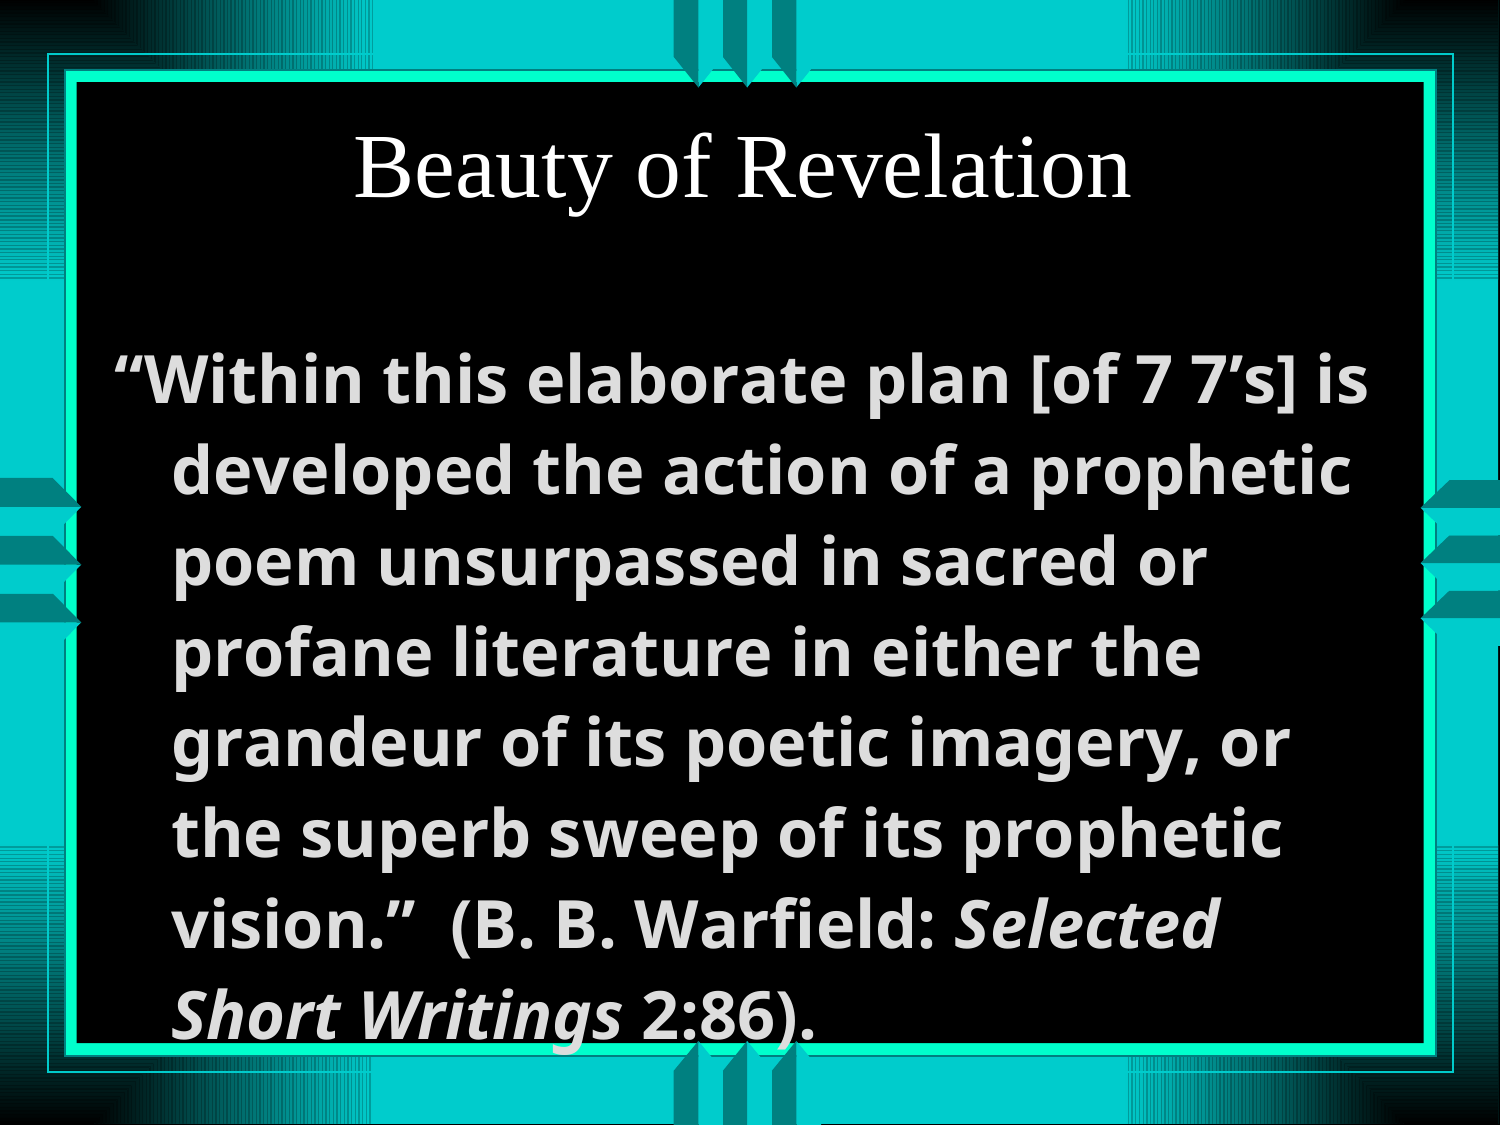

# Beauty of Revelation
‘‘Within this elaborate plan [of 7 7’s] is developed the action of a prophetic poem unsurpassed in sacred or profane literature in either the grandeur of its poetic imagery, or the superb sweep of its prophetic vision.’’ (B. B. Warfield: Selected Short Writings 2:86).